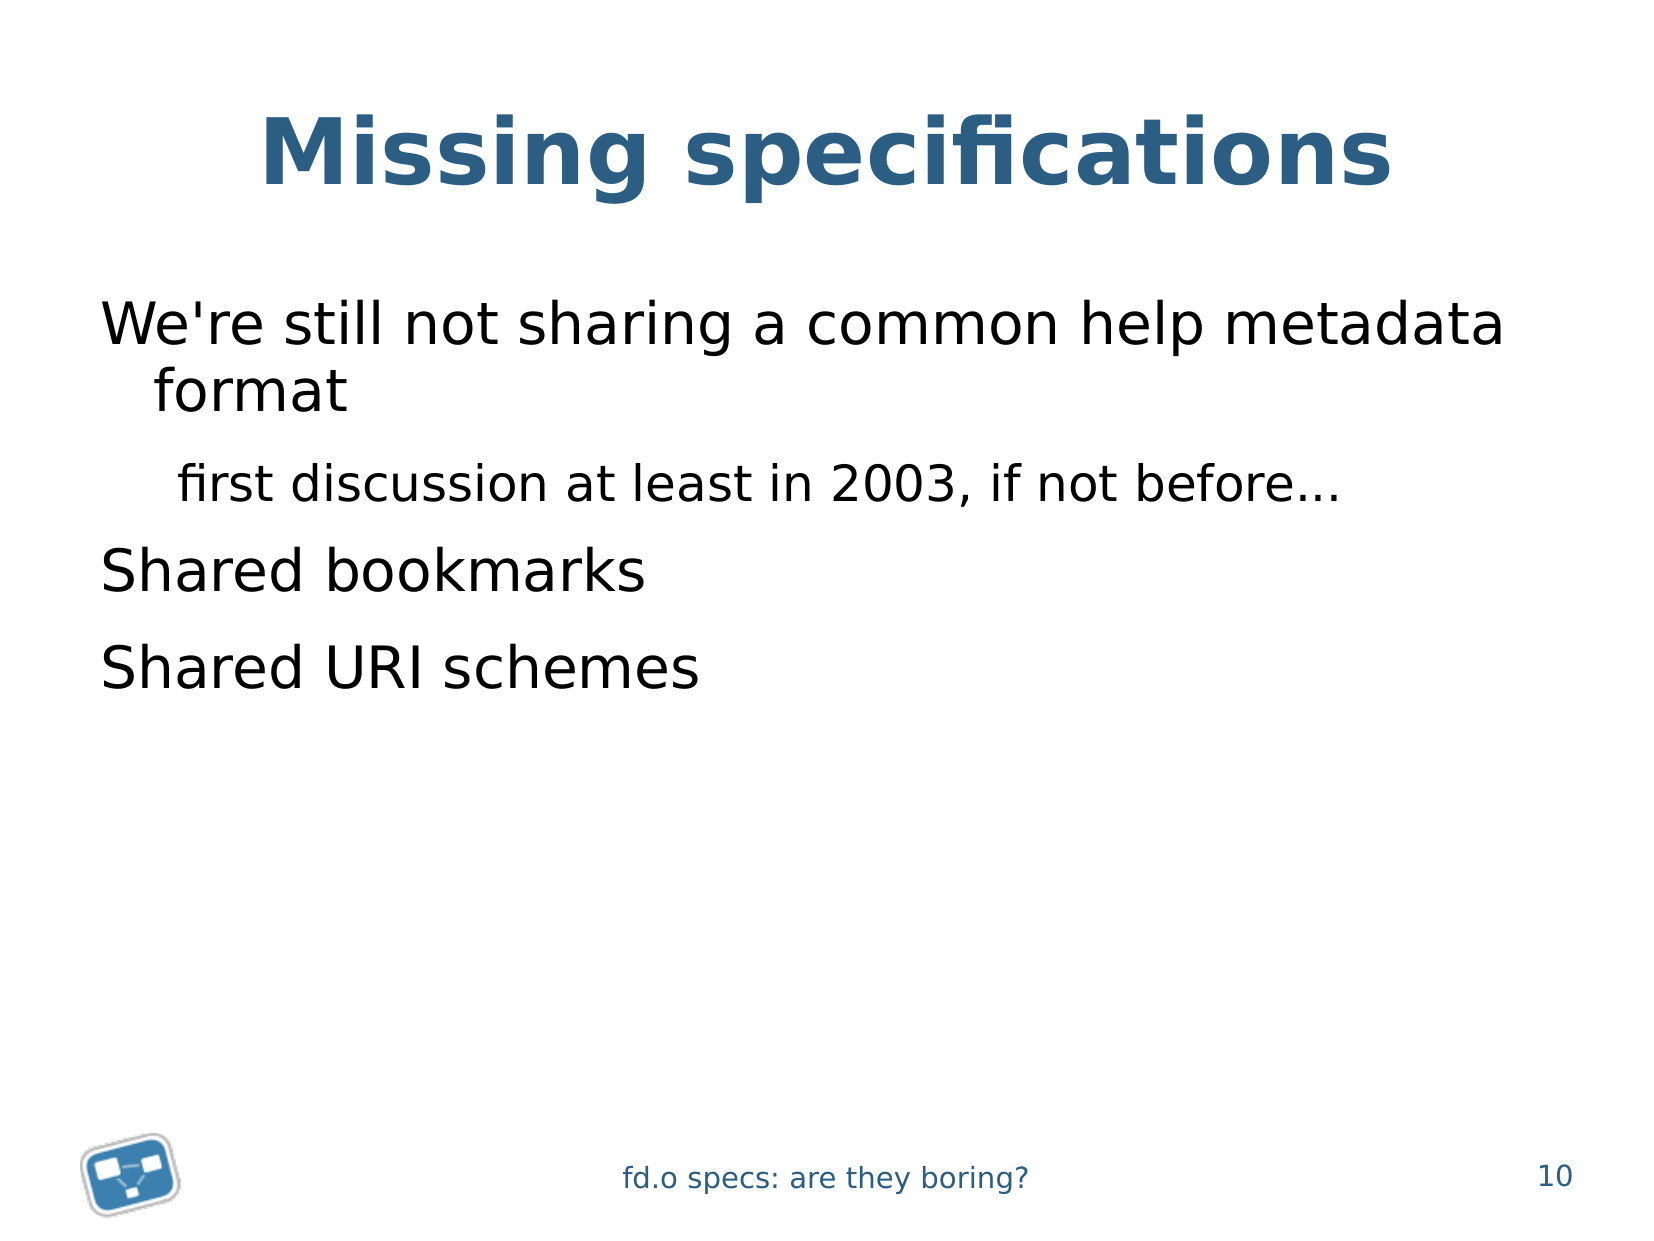

# Missing specifications
We're still not sharing a common help metadata format
first discussion at least in 2003, if not before...
Shared bookmarks
Shared URI schemes